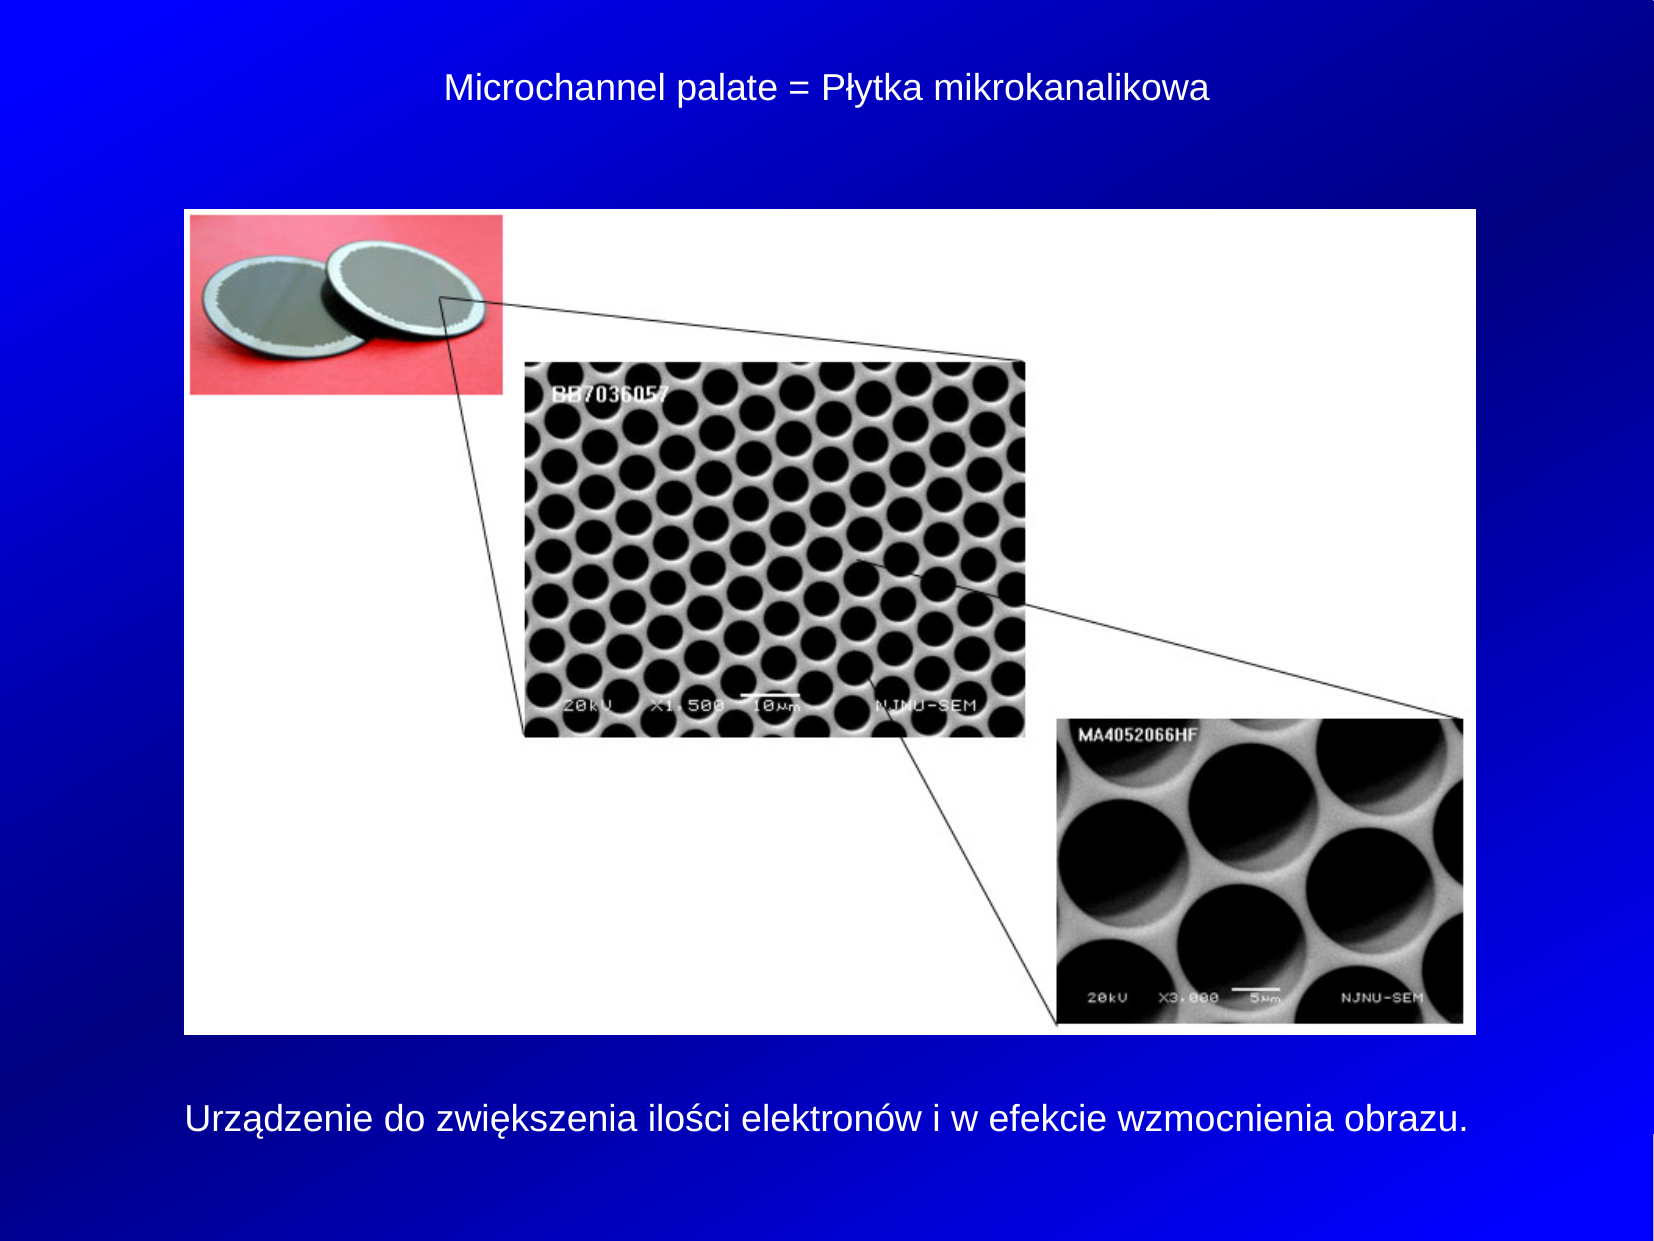

Microchannel palate = Płytka mikrokanalikowa
Urządzenie do zwiększenia ilości elektronów i w efekcie wzmocnienia obrazu.